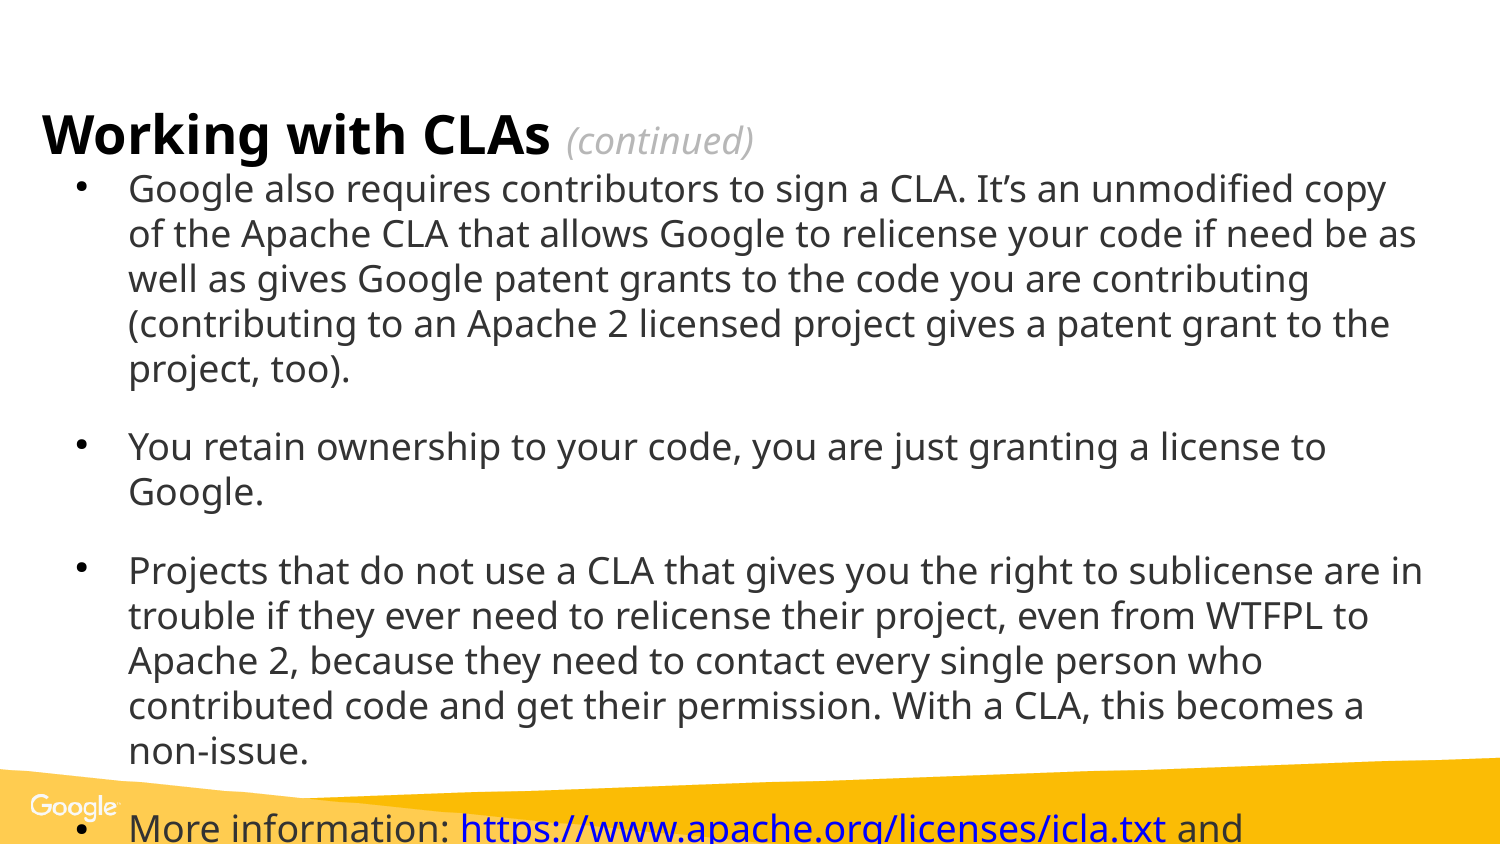

Working with CLAs (continued)
# Google also requires contributors to sign a CLA. It’s an unmodified copy of the Apache CLA that allows Google to relicense your code if need be as well as gives Google patent grants to the code you are contributing (contributing to an Apache 2 licensed project gives a patent grant to the project, too).
You retain ownership to your code, you are just granting a license to Google.
Projects that do not use a CLA that gives you the right to sublicense are in trouble if they ever need to relicense their project, even from WTFPL to Apache 2, because they need to contact every single person who contributed code and get their permission. With a CLA, this becomes a non-issue.
More information: https://www.apache.org/licenses/icla.txt and https://cla.developers.google.com/clas